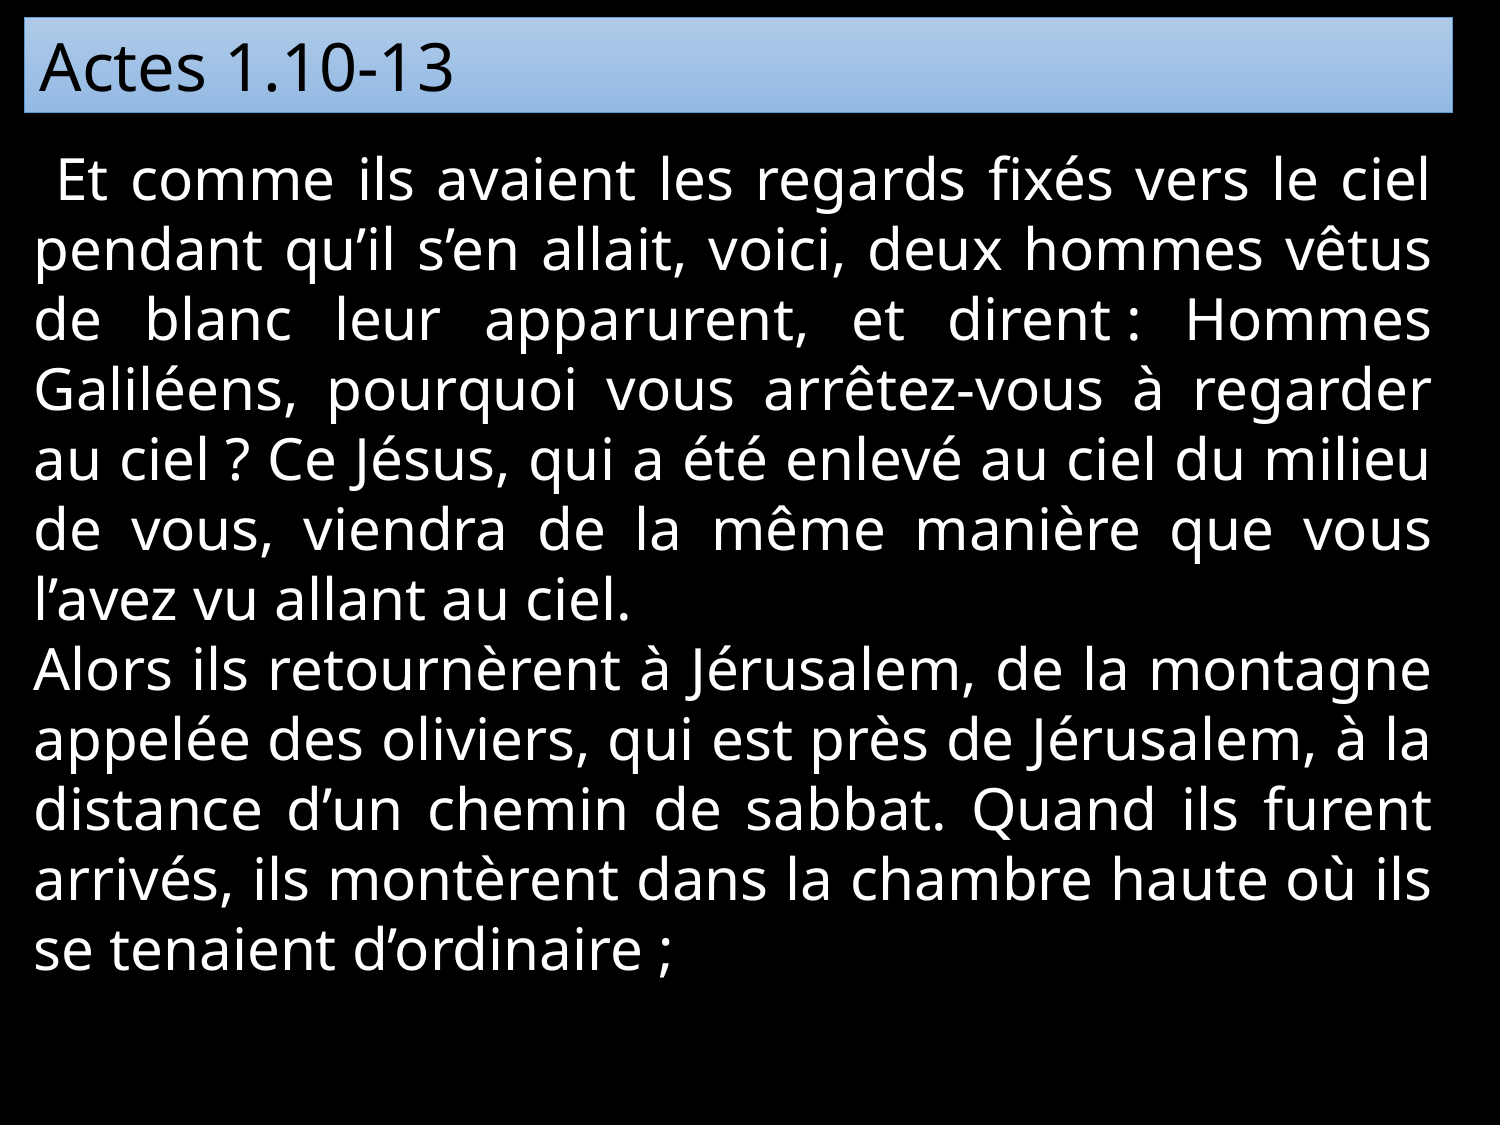

Actes 1.10-13
 Et comme ils avaient les regards fixés vers le ciel pendant qu’il s’en allait, voici, deux hommes vêtus de blanc leur apparurent, et dirent : Hommes Galiléens, pourquoi vous arrêtez-vous à regarder au ciel ? Ce Jésus, qui a été enlevé au ciel du milieu de vous, viendra de la même manière que vous l’avez vu allant au ciel.
Alors ils retournèrent à Jérusalem, de la montagne appelée des oliviers, qui est près de Jérusalem, à la distance d’un chemin de sabbat. Quand ils furent arrivés, ils montèrent dans la chambre haute où ils se tenaient d’ordinaire ;